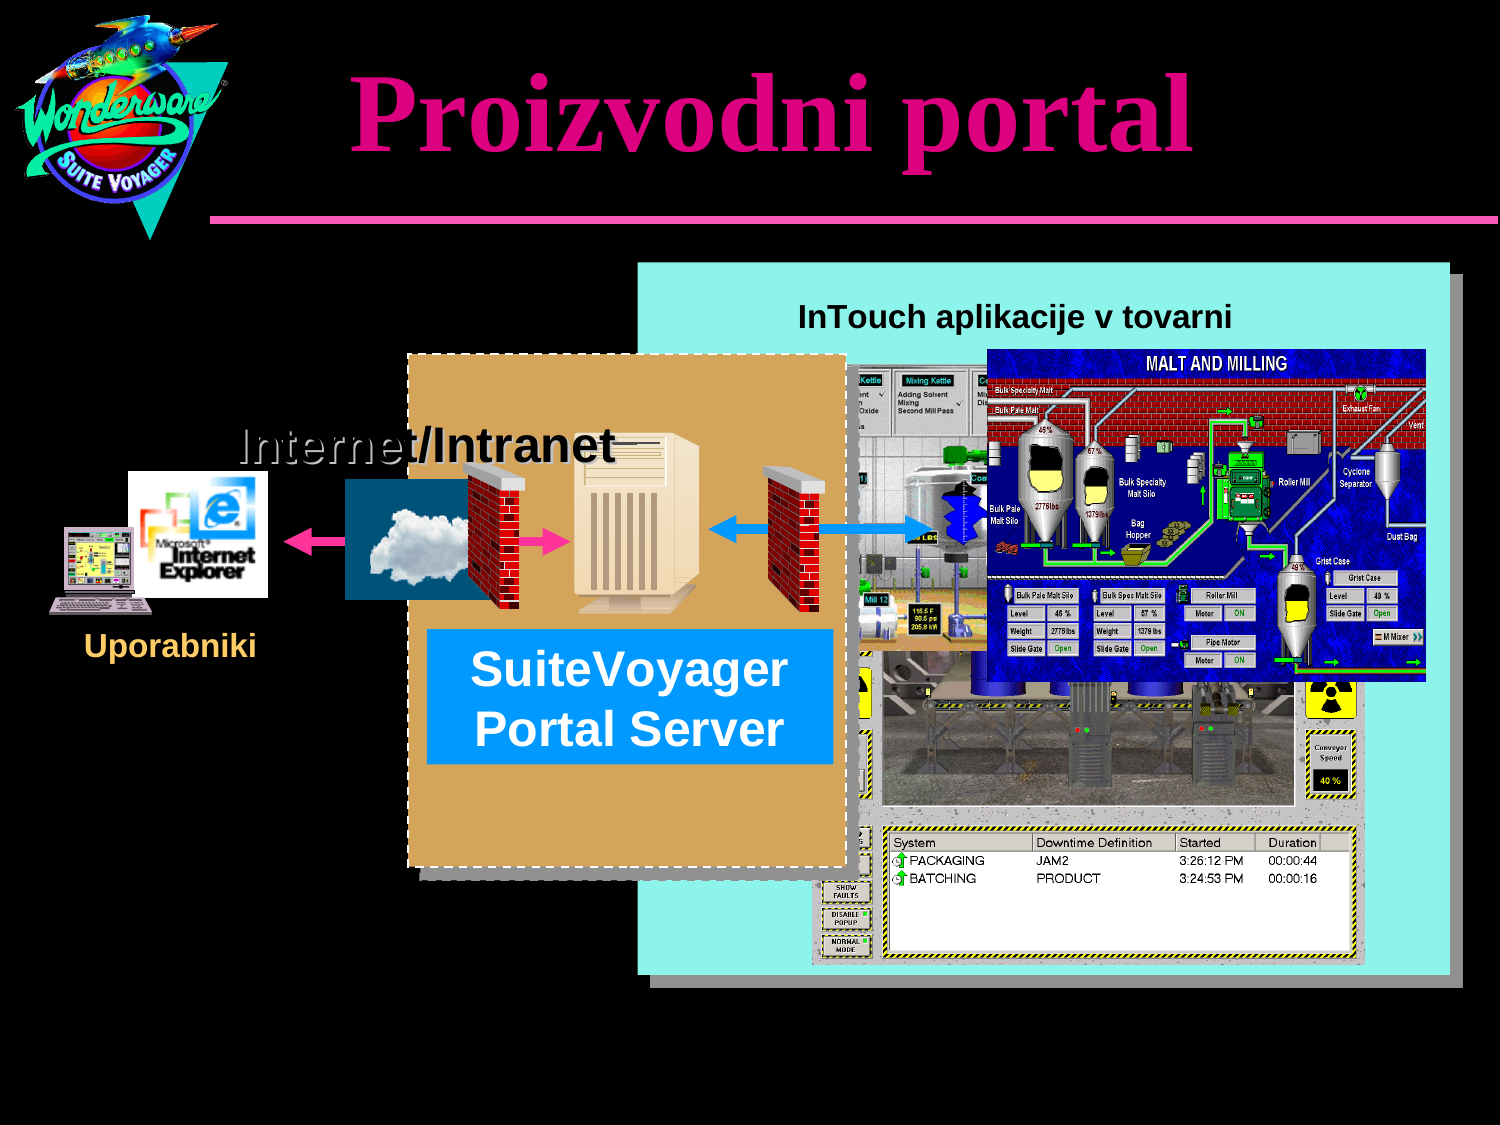

# Proizvodni portal
InTouch aplikacije v tovarni
Internet/Intranet
SuiteVoyager Portal Server
Uporabniki
46